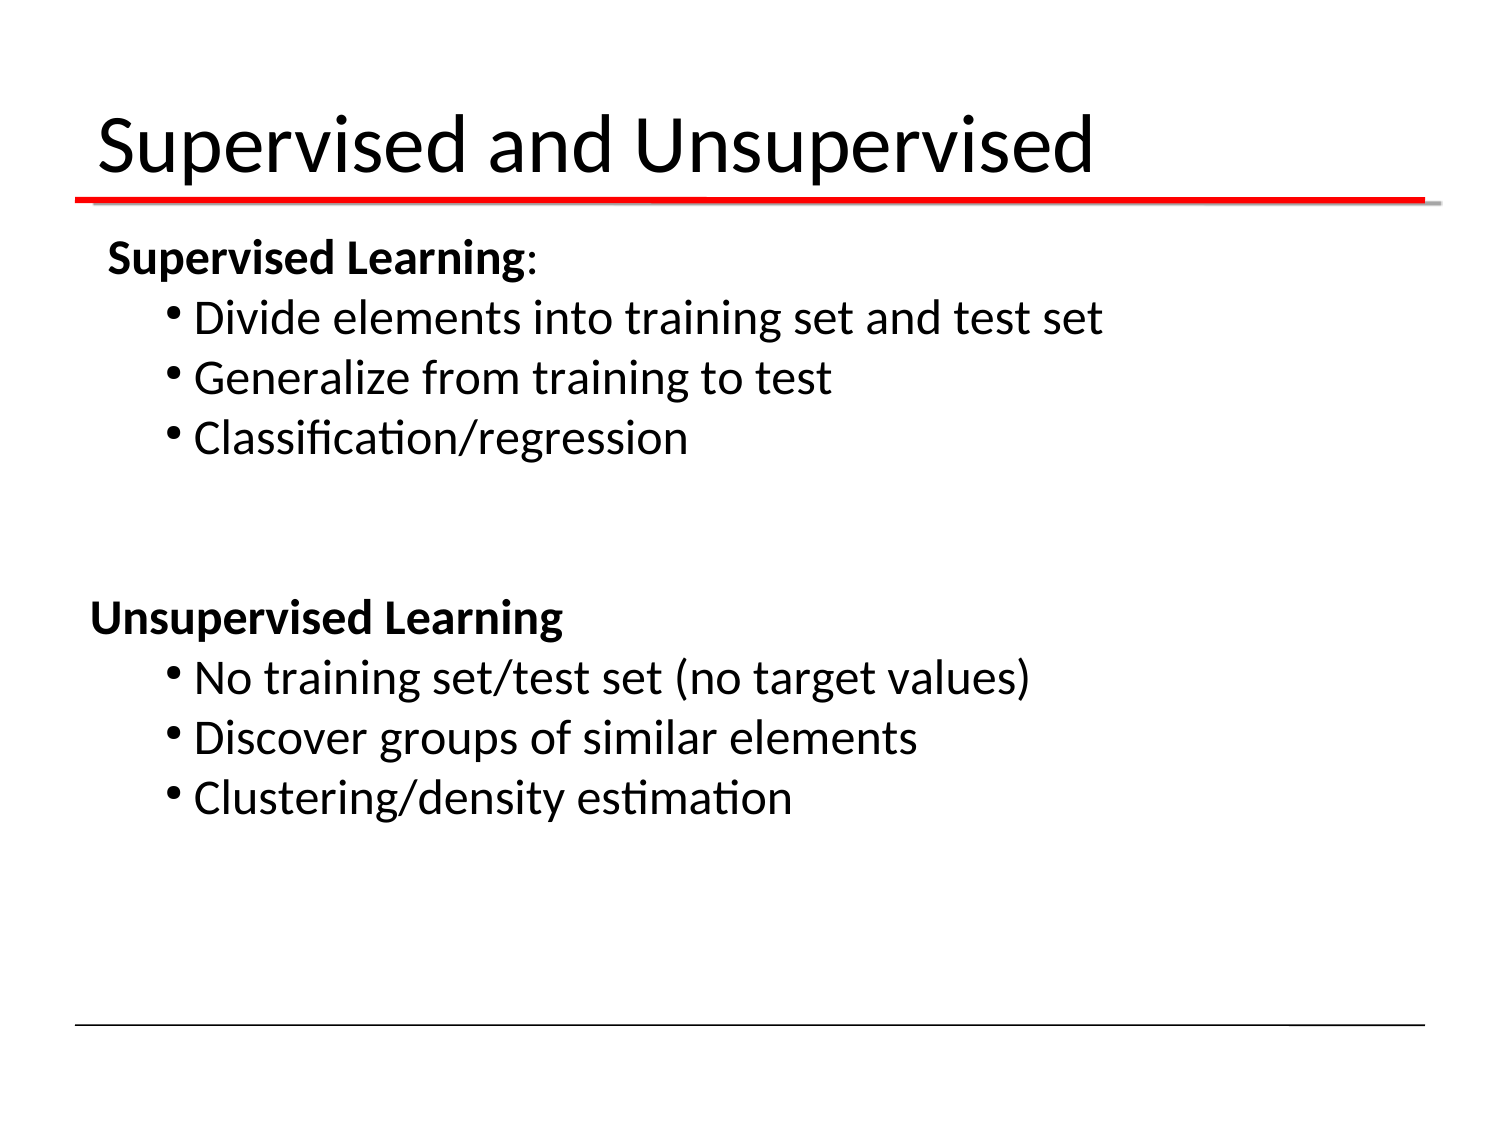

# Supervised and Unsupervised
Supervised Learning:
 Divide elements into training set and test set
 Generalize from training to test
 Classification/regression
Unsupervised Learning
 No training set/test set (no target values)
 Discover groups of similar elements
 Clustering/density estimation